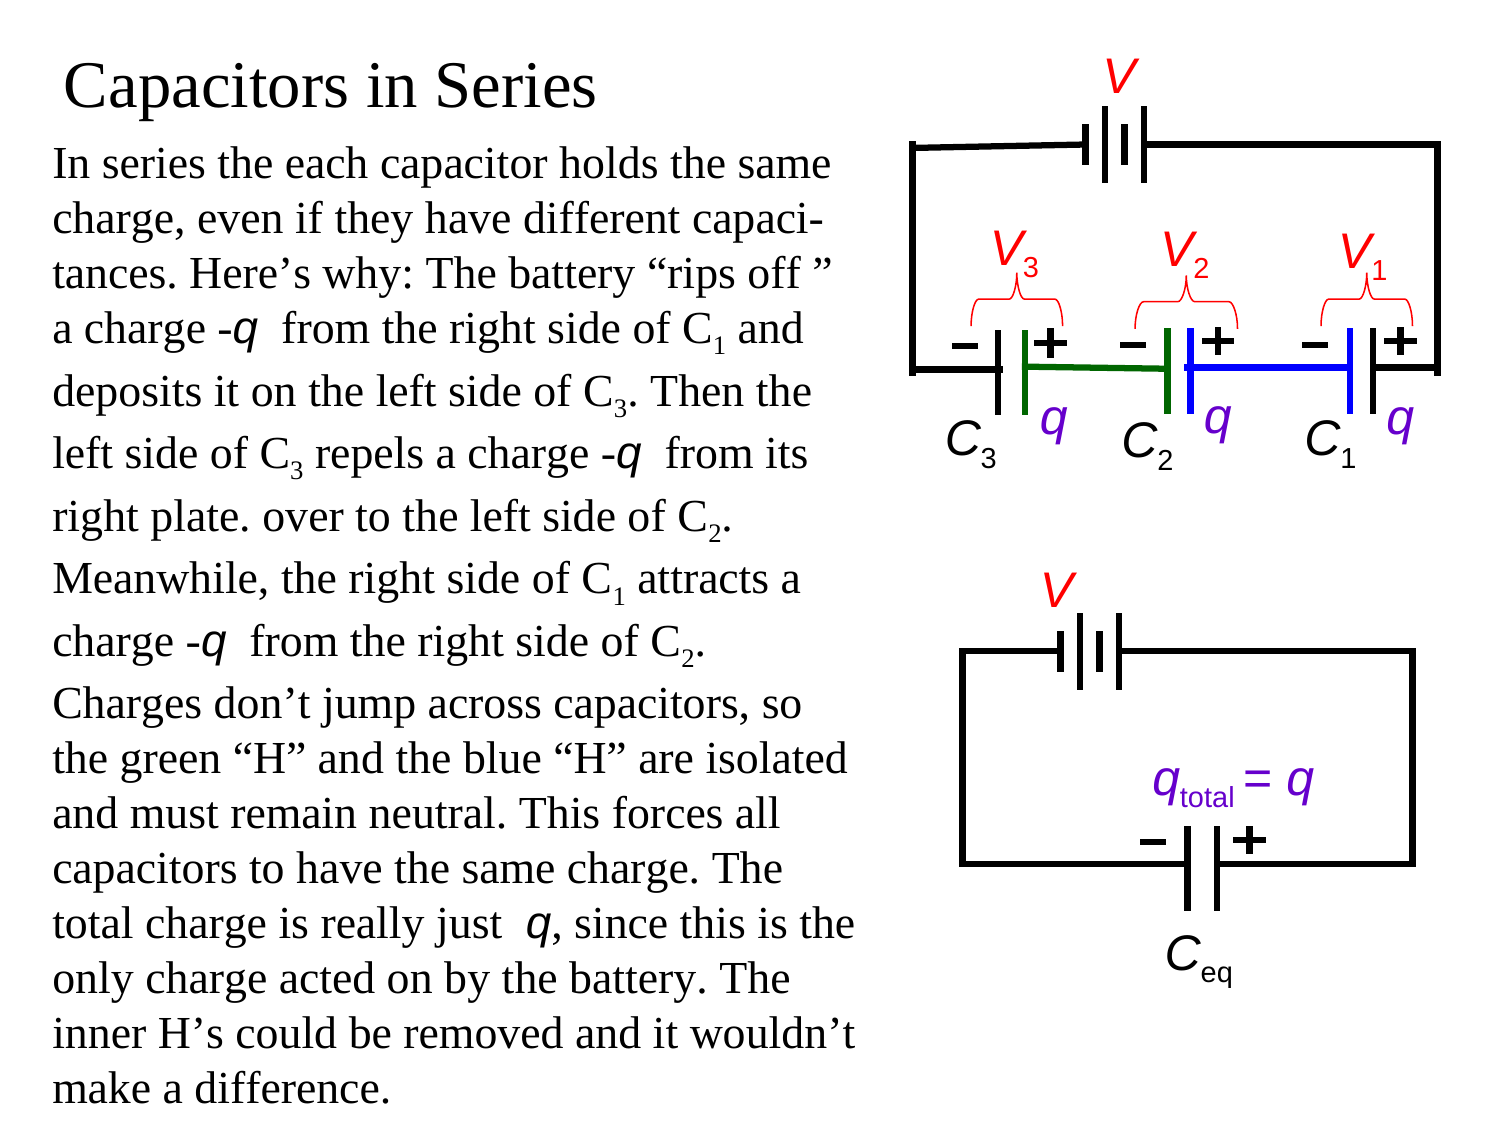

# Capacitors in Series
V
In series the each capacitor holds the same charge, even if they have different capaci-tances. Here’s why: The battery “rips off ” a charge -q from the right side of C1 and deposits it on the left side of C3. Then the left side of C3 repels a charge -q from its right plate. over to the left side of C2. Meanwhile, the right side of C1 attracts a charge -q from the right side of C2. Charges don’t jump across capacitors, so the green “H” and the blue “H” are isolated and must remain neutral. This forces all capacitors to have the same charge. The total charge is really just q, since this is the only charge acted on by the battery. The inner H’s could be removed and it wouldn’t make a difference.
V3
V2
V1
q
q
q
C3
C1
C2
V
qtotal = q
Ceq